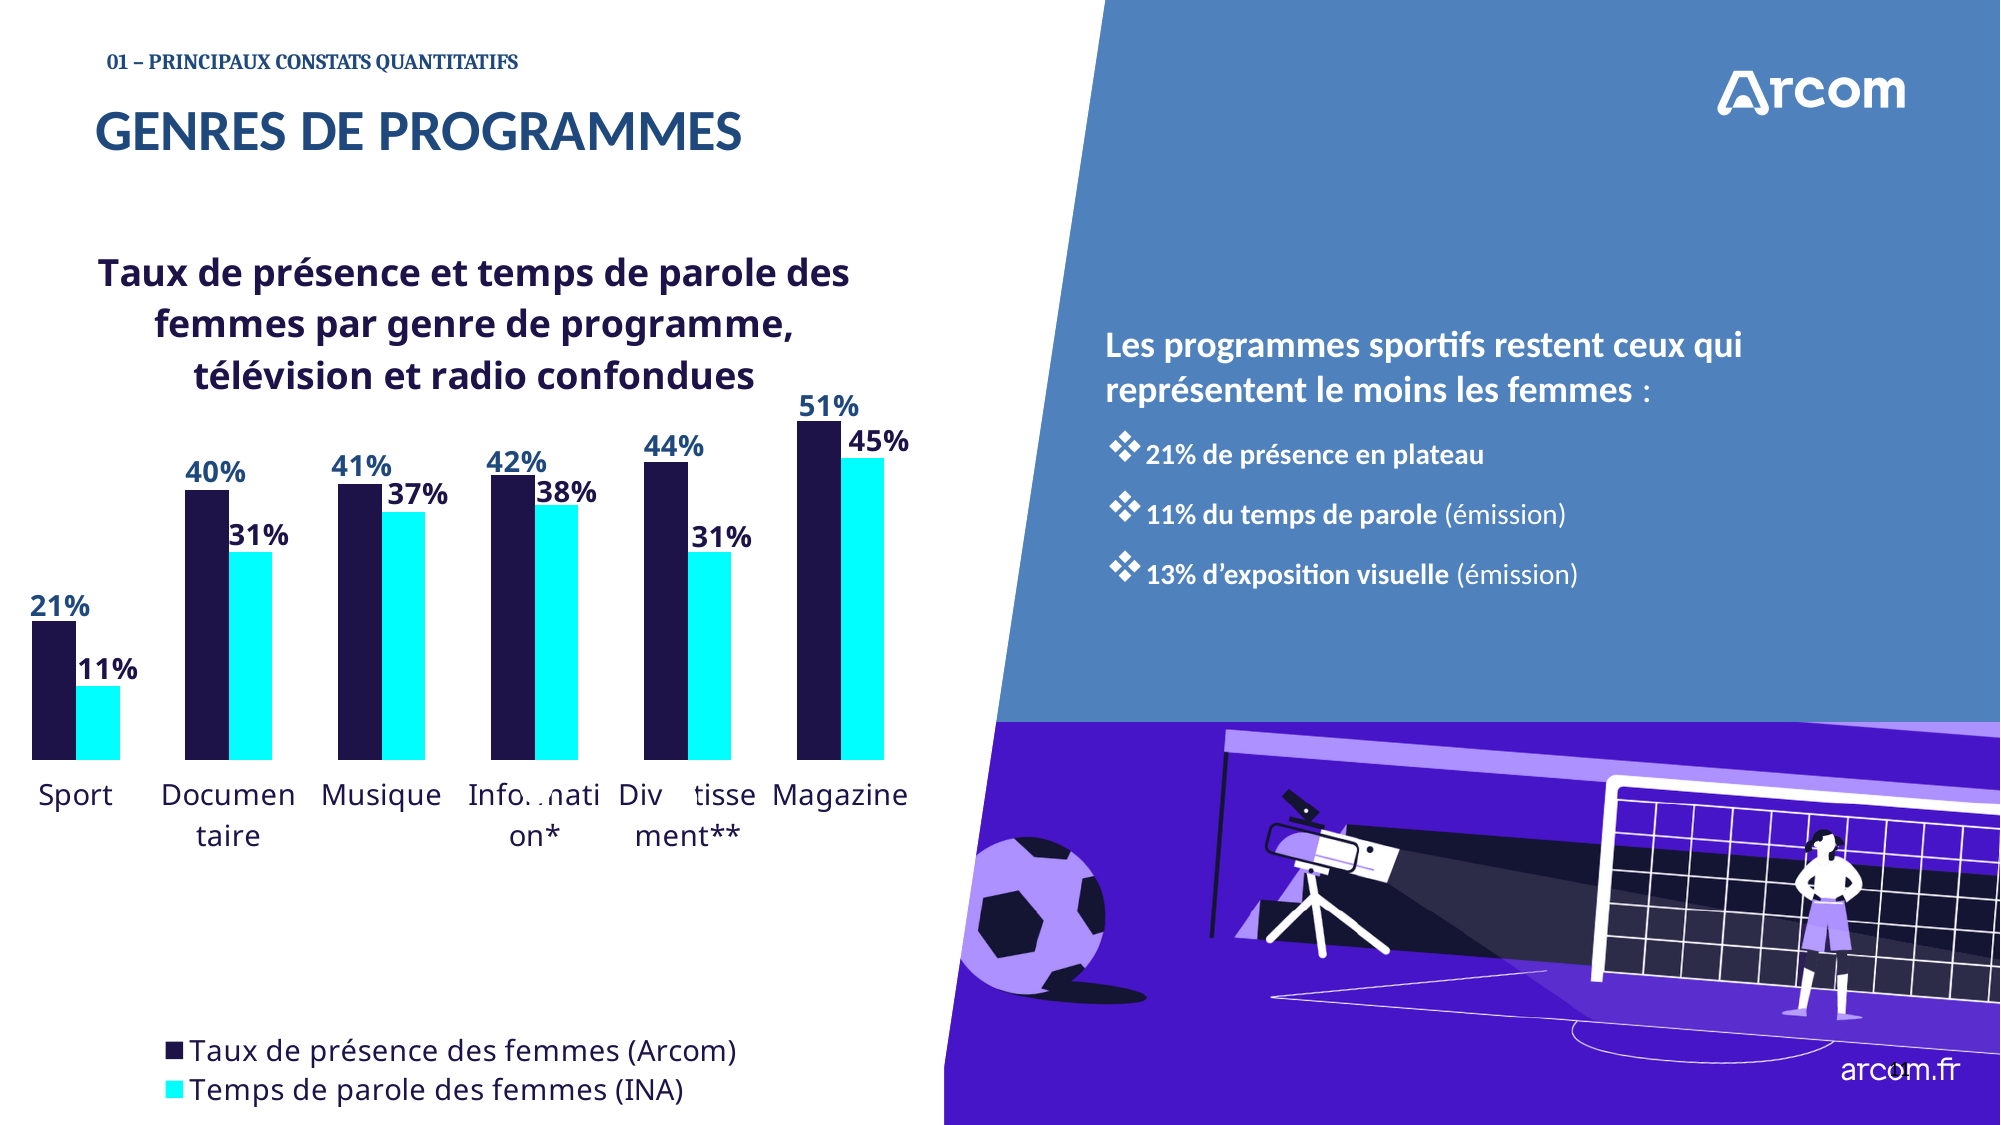

01 – Principaux constats quantitatifs
GENRES DE PROGRAMMES
### Chart: Taux de présence et temps de parole des femmes par genre de programme, télévision et radio confondues
| Category | Taux de présence des femmes (Arcom) | Temps de parole des femmes (INA) |
|---|---|---|
| Sport | 0.207571520757152 | 0.11 |
| Documentaire | 0.40274064171123 | 0.31 |
| Musique | 0.412173913043478 | 0.37 |
| Information* | 0.424883919486322 | 0.38 |
| Divertissement** | 0.444665688534898 | 0.31 |
| Magazine | 0.505730417562044 | 0.45 |# Les programmes sportifs restent ceux qui représentent le moins les femmes :
21% de présence en plateau
11% du temps de parole (émission)
13% d’exposition visuelle (émission)